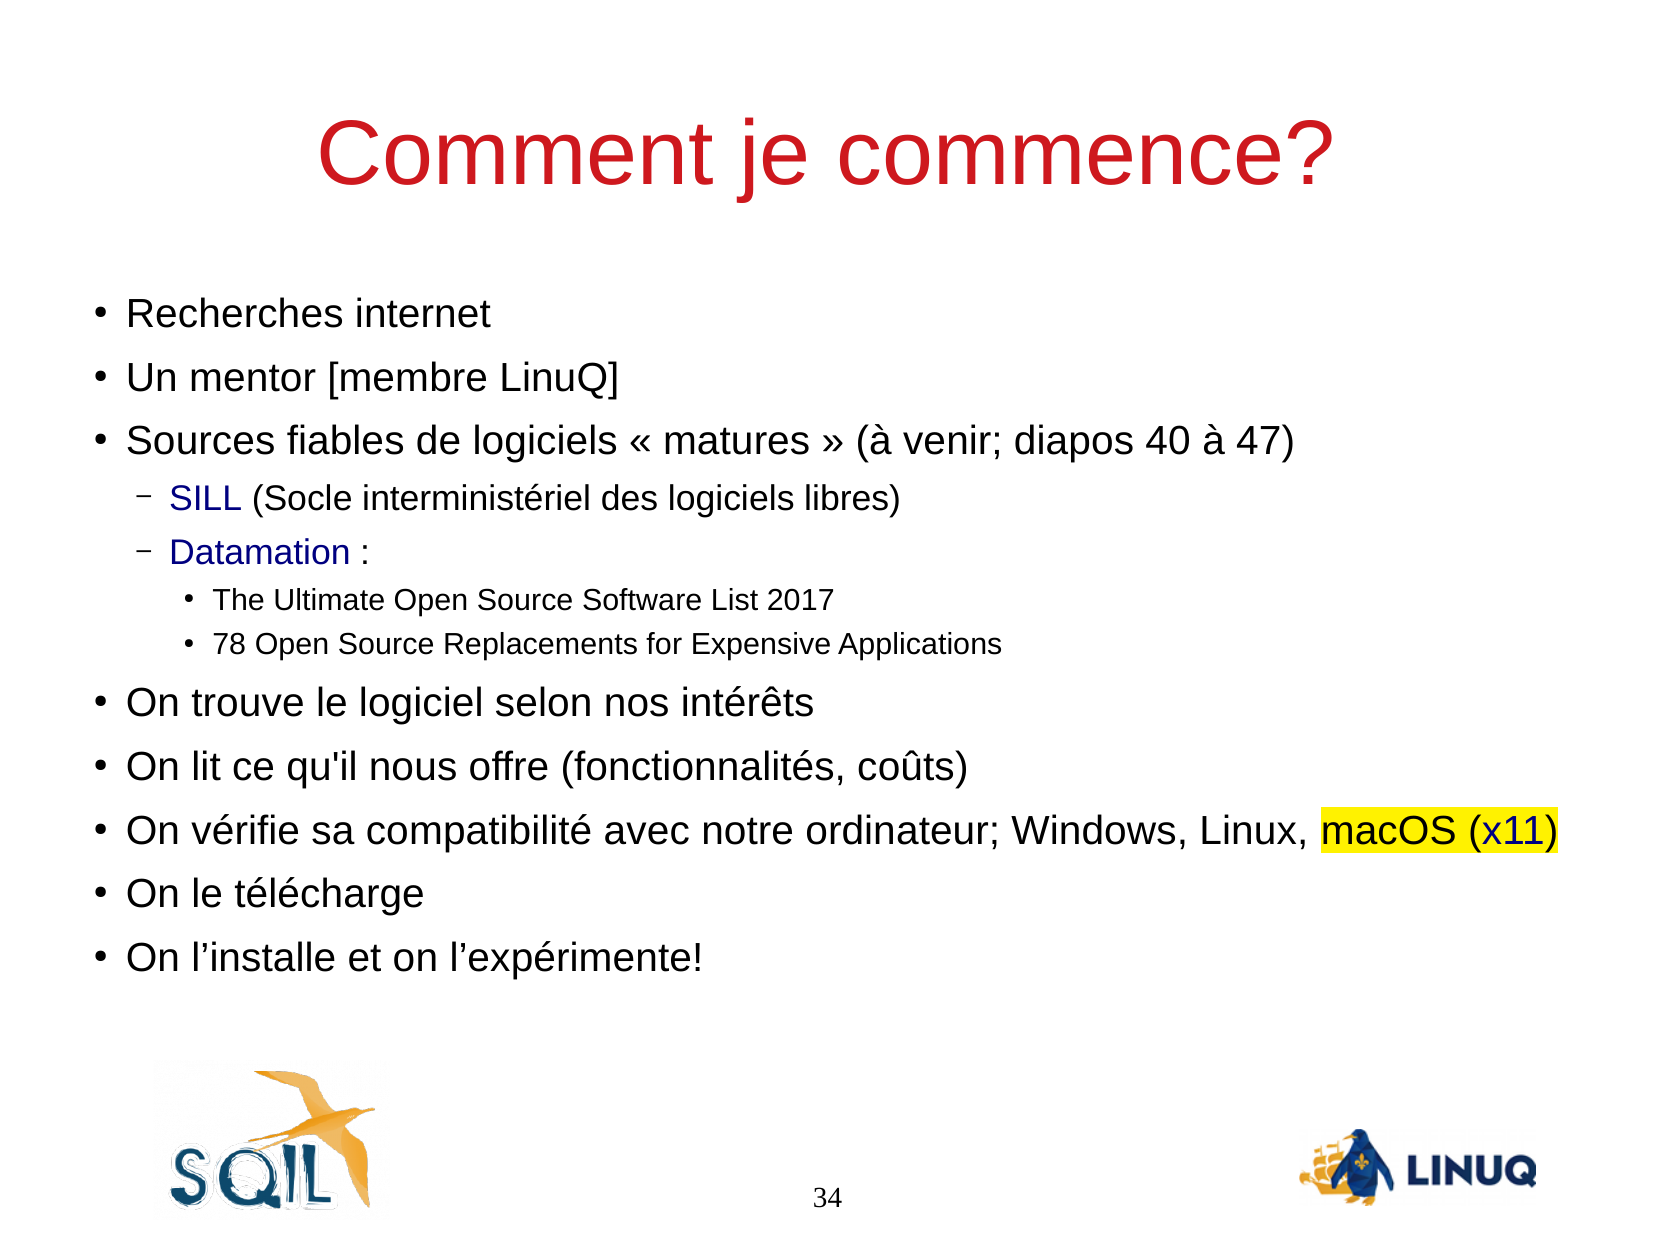

# Comment je commence?
Recherches internet
Un mentor [membre LinuQ]
Sources fiables de logiciels « matures » (à venir; diapos 40 à 47)
SILL (Socle interministériel des logiciels libres)
Datamation :
The Ultimate Open Source Software List 2017
78 Open Source Replacements for Expensive Applications
On trouve le logiciel selon nos intérêts
On lit ce qu'il nous offre (fonctionnalités, coûts)
On vérifie sa compatibilité avec notre ordinateur; Windows, Linux, macOS (x11)
On le télécharge
On l’installe et on l’expérimente!